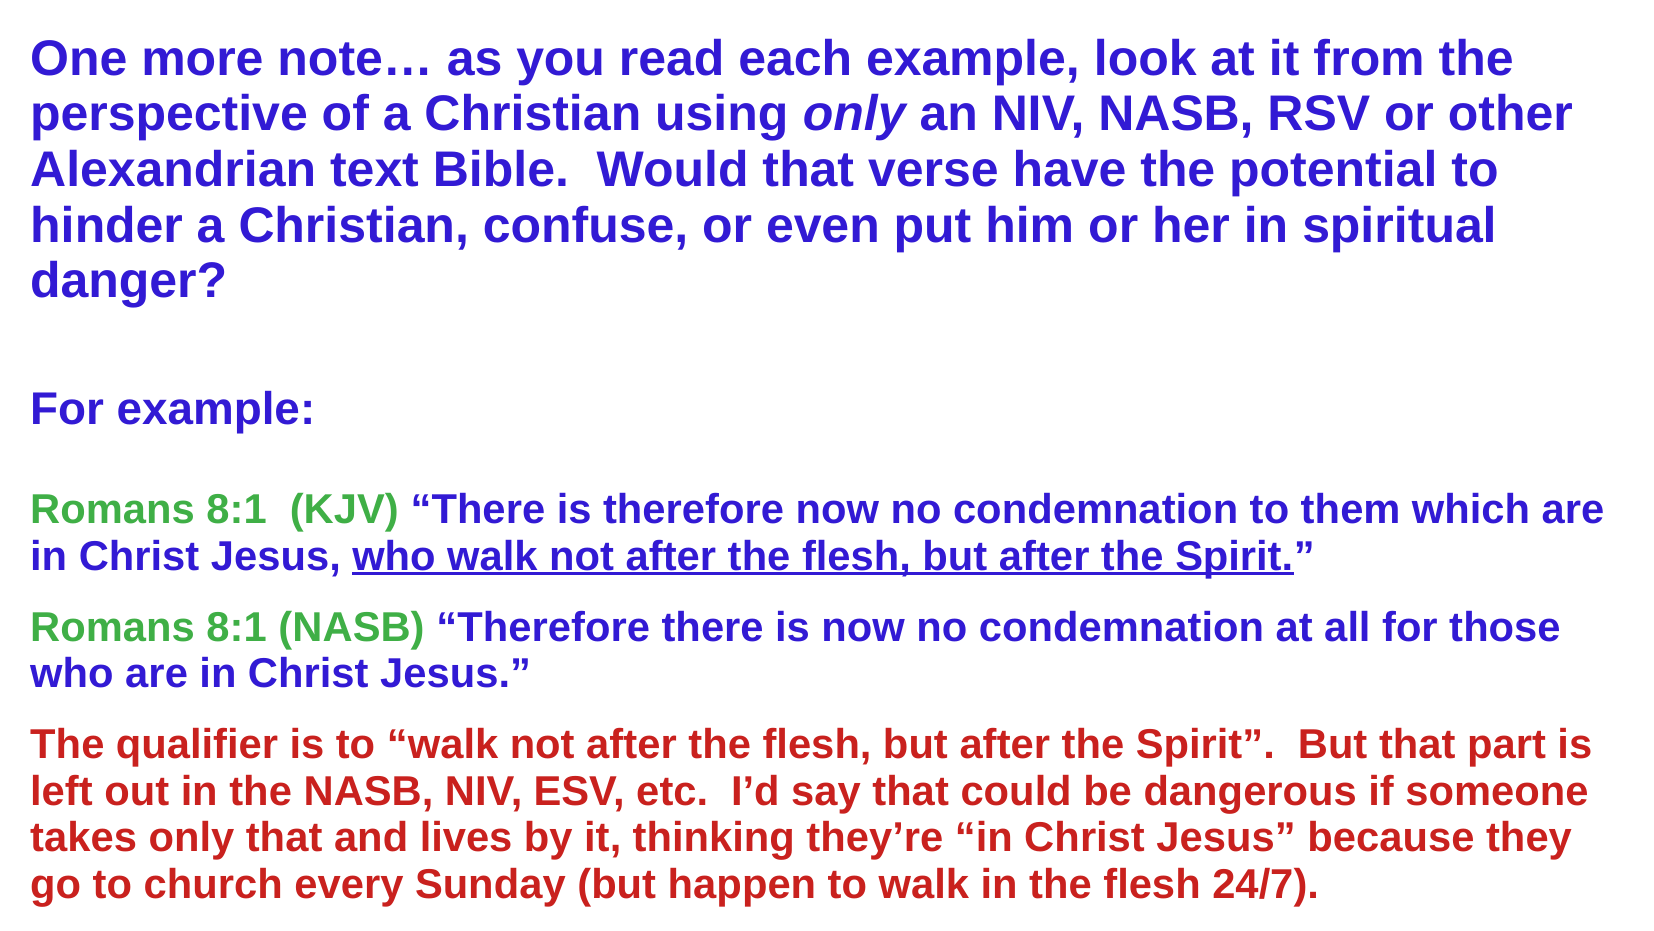

One more note… as you read each example, look at it from the perspective of a Christian using only an NIV, NASB, RSV or other Alexandrian text Bible. Would that verse have the potential to hinder a Christian, confuse, or even put him or her in spiritual danger?
For example:
Romans 8:1 (KJV) “There is therefore now no condemnation to them which are in Christ Jesus, who walk not after the flesh, but after the Spirit.”
Romans 8:1 (NASB) “Therefore there is now no condemnation at all for those who are in Christ Jesus.”
The qualifier is to “walk not after the flesh, but after the Spirit”. But that part is left out in the NASB, NIV, ESV, etc. I’d say that could be dangerous if someone takes only that and lives by it, thinking they’re “in Christ Jesus” because they go to church every Sunday (but happen to walk in the flesh 24/7).